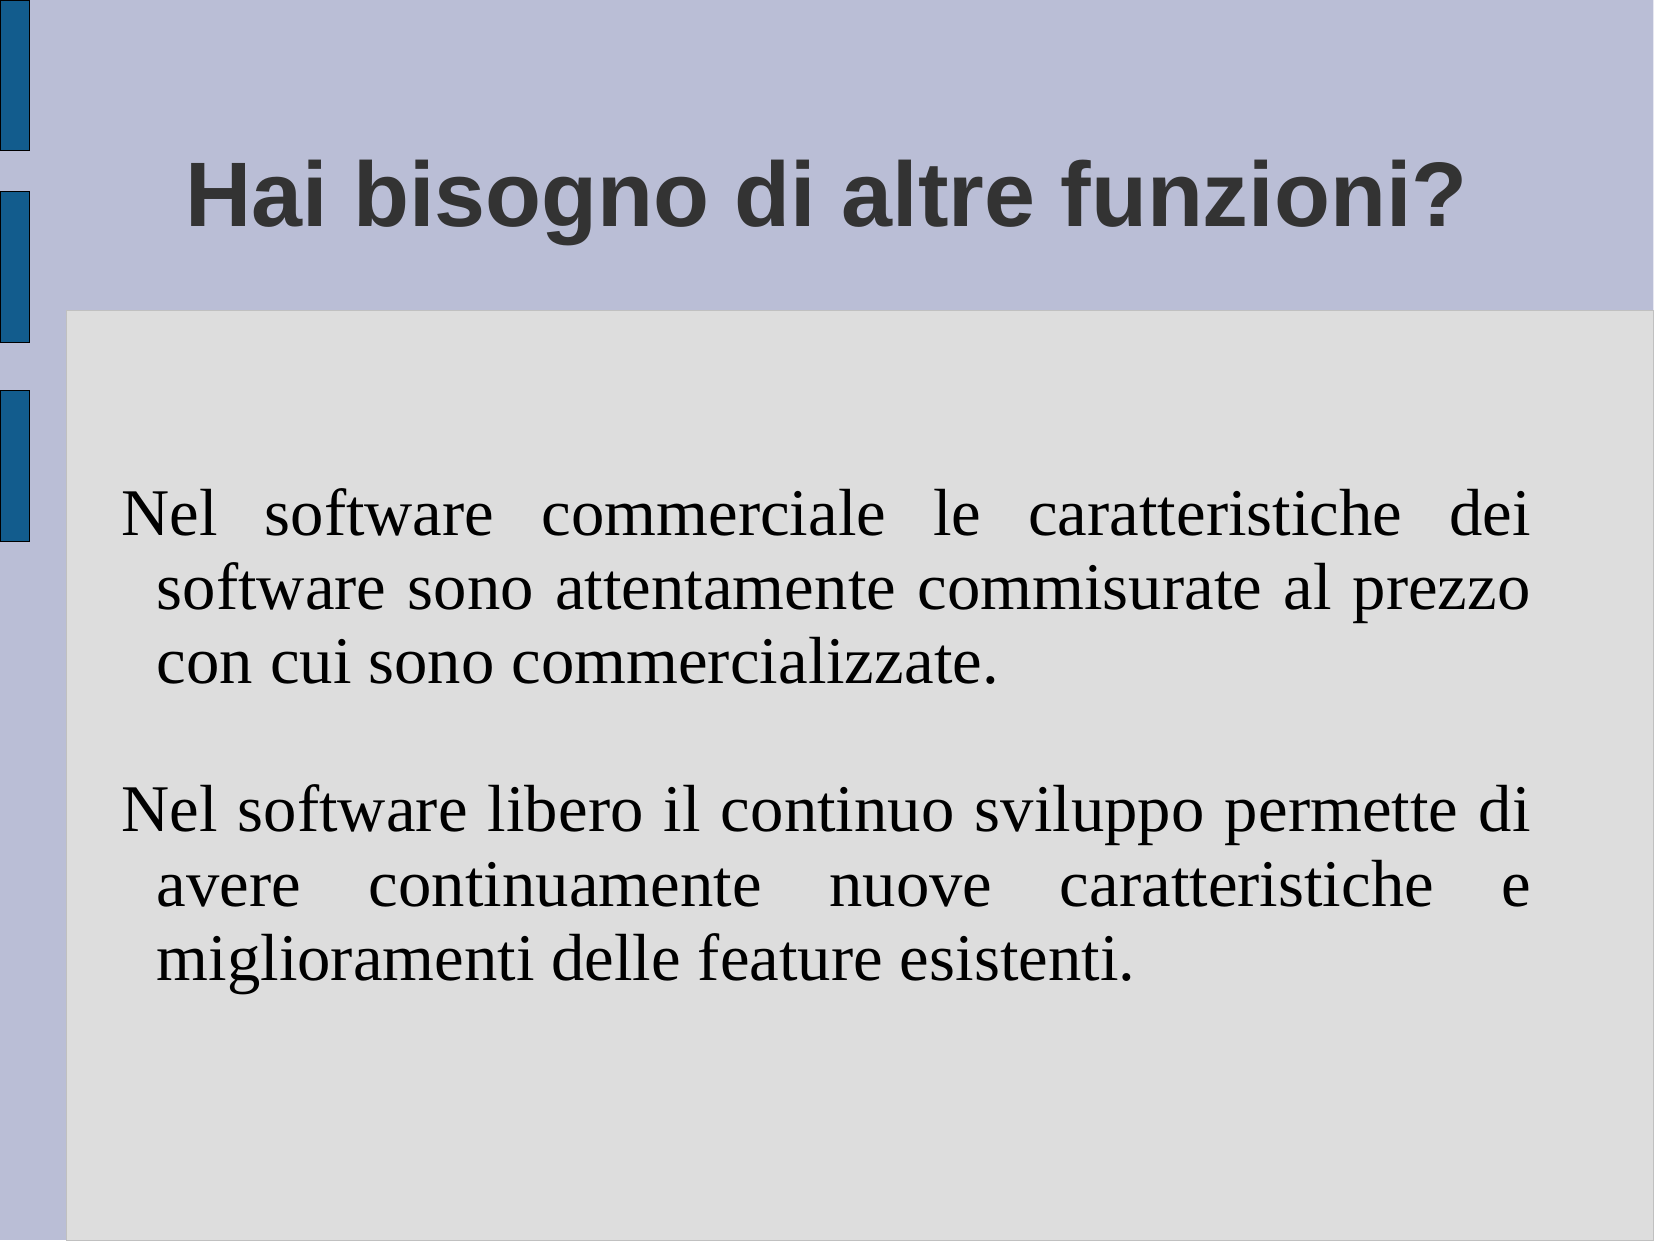

# Hai bisogno di altre funzioni?
Nel software commerciale le caratteristiche dei software sono attentamente commisurate al prezzo con cui sono commercializzate.
Nel software libero il continuo sviluppo permette di avere continuamente nuove caratteristiche e miglioramenti delle feature esistenti.